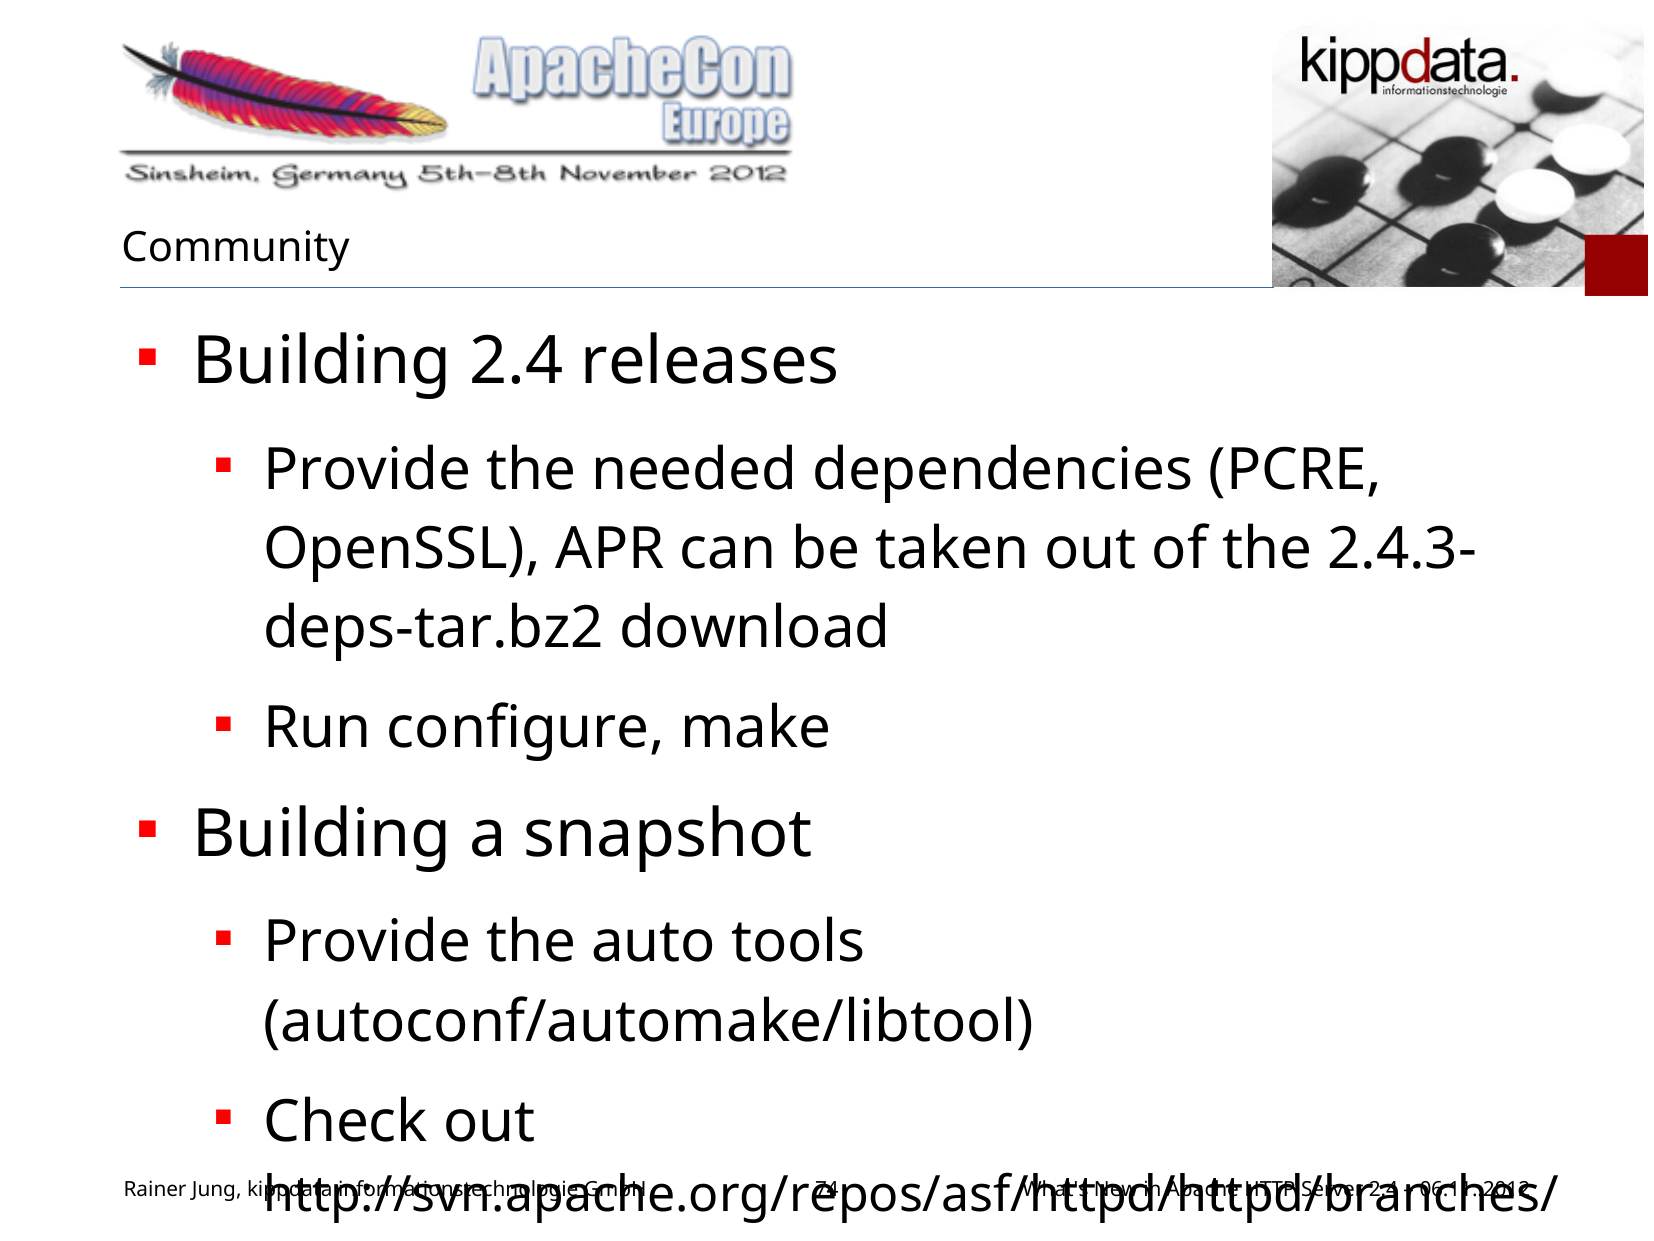

# Community
Building 2.4 releases
Provide the needed dependencies (PCRE, OpenSSL), APR can be taken out of the 2.4.3-deps-tar.bz2 download
Run configure, make
Building a snapshot
Provide the auto tools (autoconf/automake/libtool)
Check out http://svn.apache.org/repos/asf/httpd/httpd/branches/2.4.x/
Run „./buildconf --with-apr=[dir] and –with-apr-util=[dir]“
Run configure, make